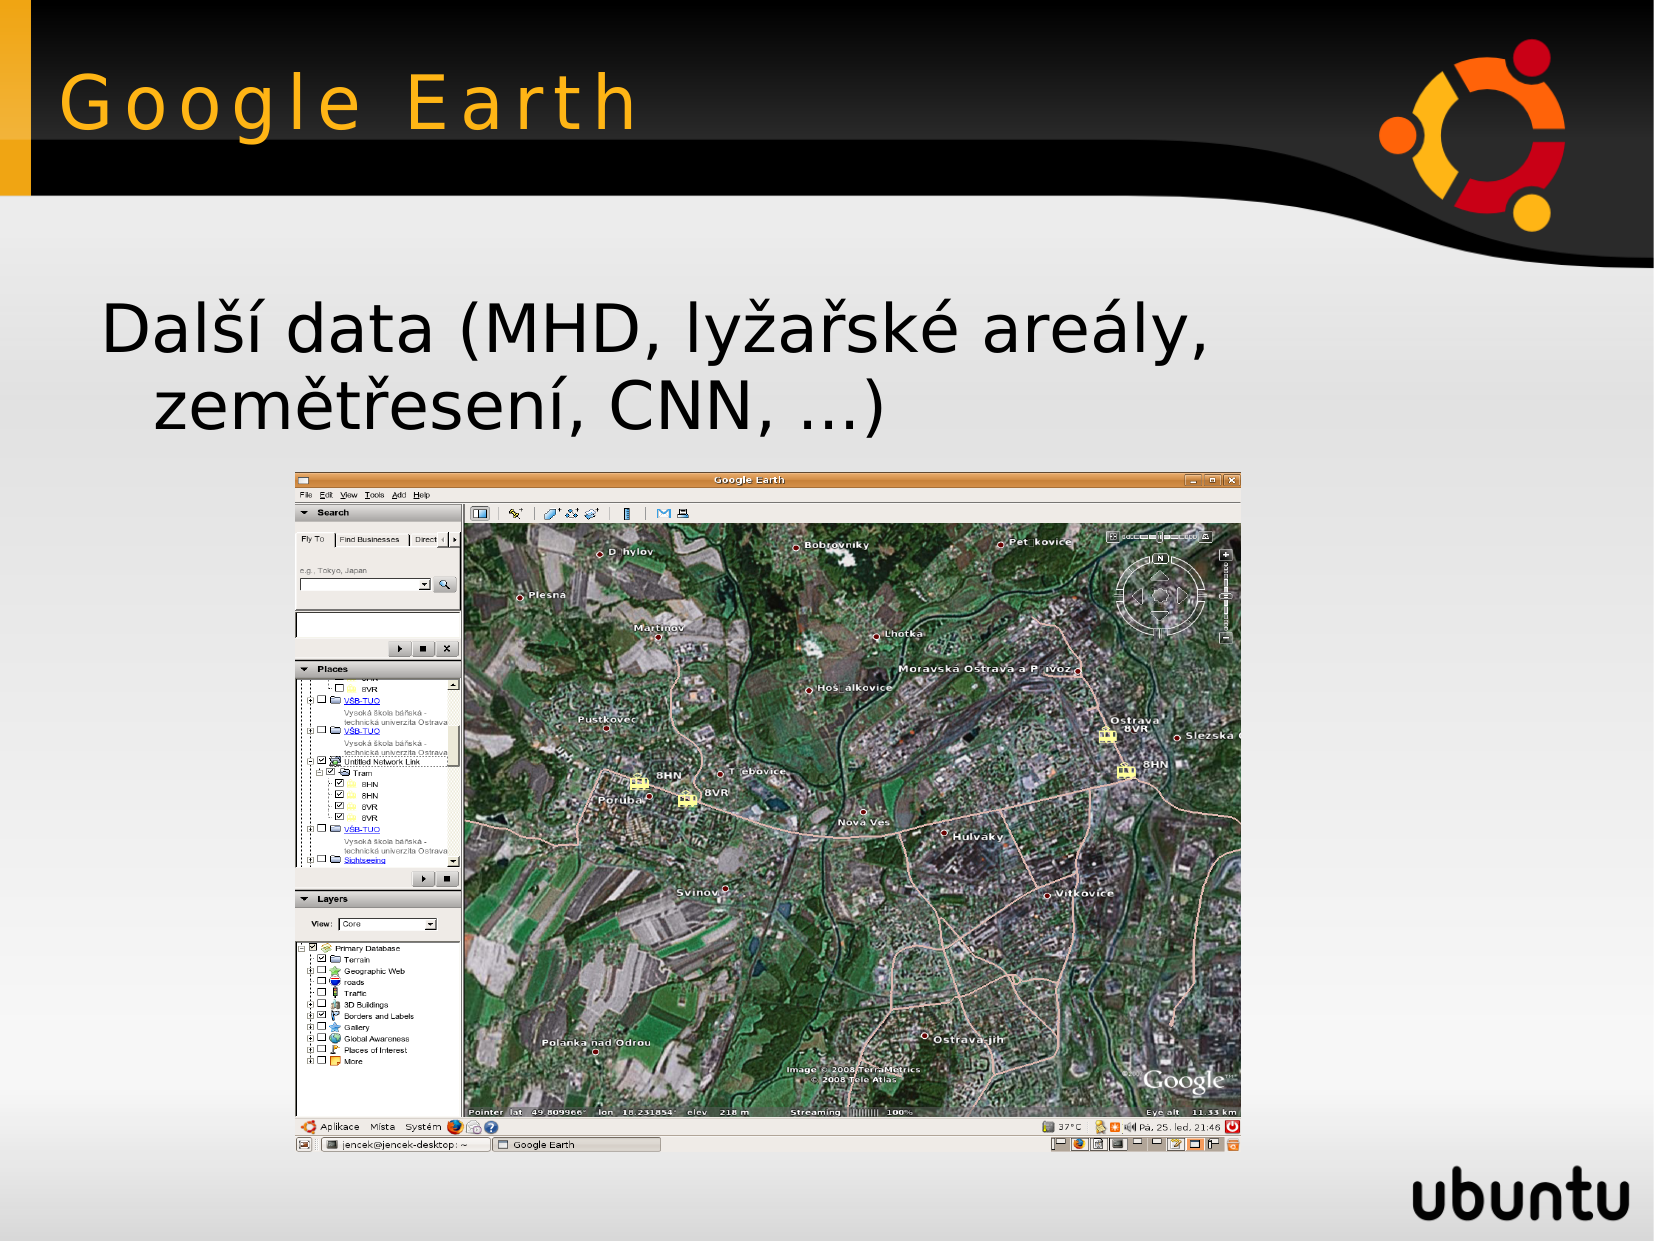

# Google Earth
Další data (MHD, lyžařské areály, zemětřesení, CNN, ...)